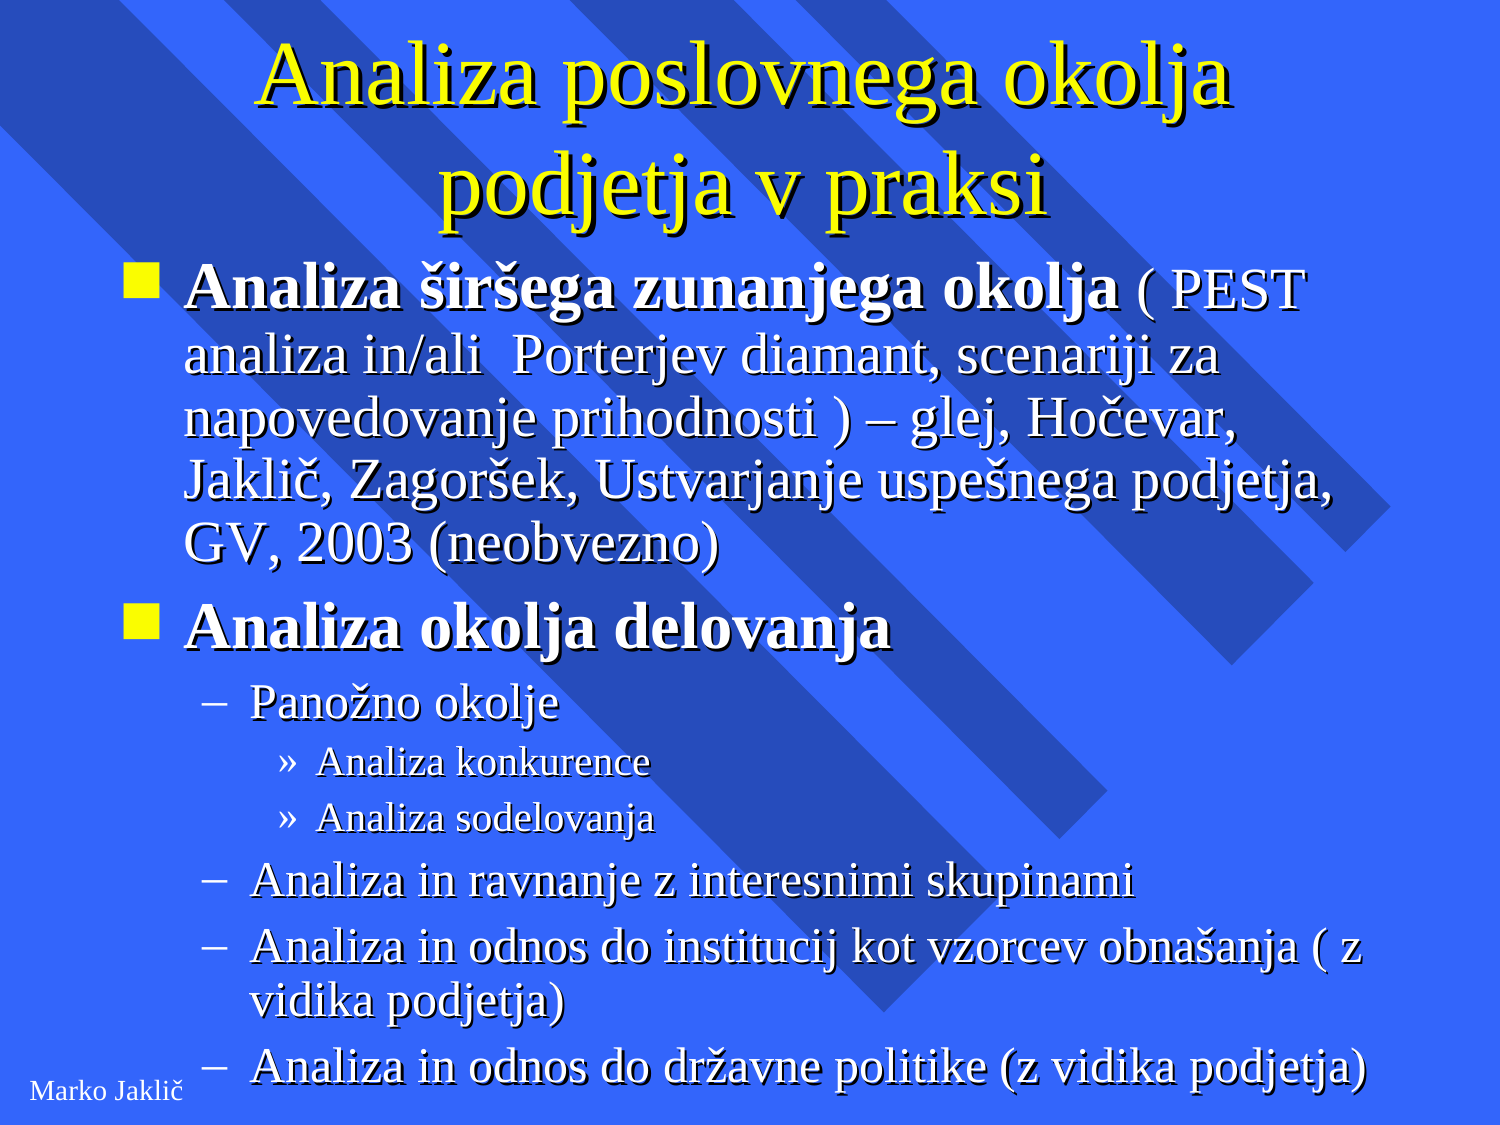

Analiza poslovnega okolja podjetja v praksi
# Analiza širšega zunanjega okolja ( PEST analiza in/ali Porterjev diamant, scenariji za napovedovanje prihodnosti ) – glej, Hočevar, Jaklič, Zagoršek, Ustvarjanje uspešnega podjetja, GV, 2003 (neobvezno)
Analiza okolja delovanja
Panožno okolje
Analiza konkurence
Analiza sodelovanja
Analiza in ravnanje z interesnimi skupinami
Analiza in odnos do institucij kot vzorcev obnašanja ( z vidika podjetja)
Analiza in odnos do državne politike (z vidika podjetja)